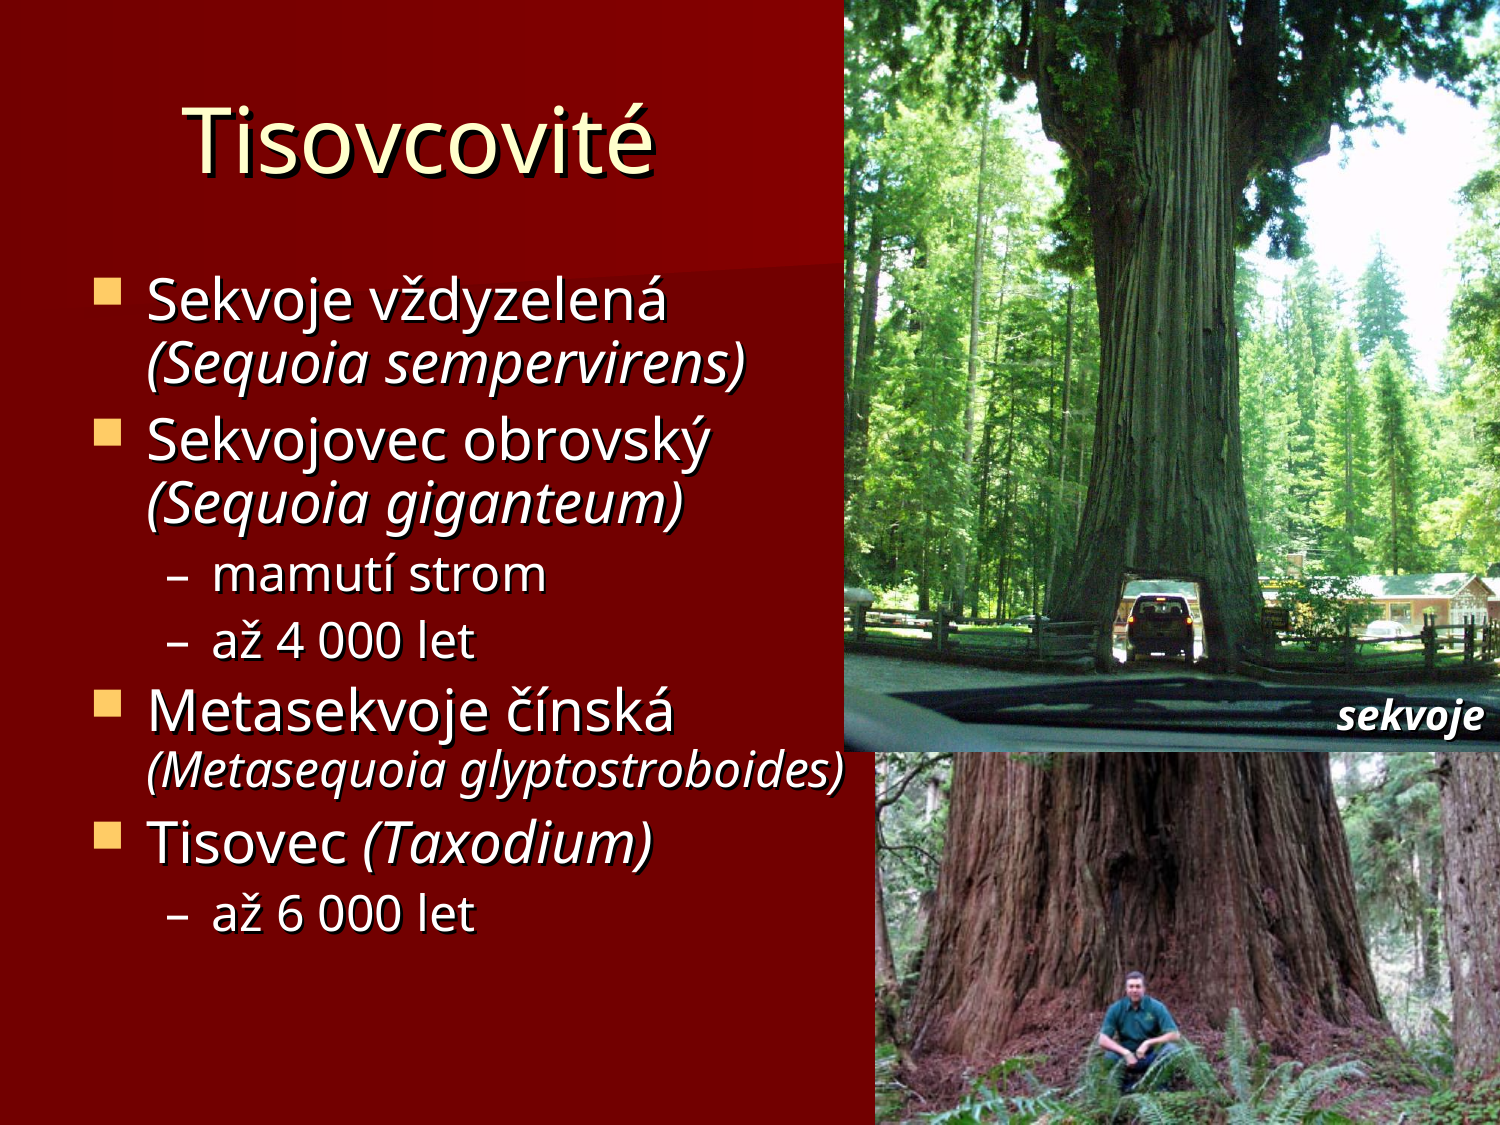

# Tisovcovité
Sekvoje vždyzelená
(Sequoia sempervirens)
Sekvojovec obrovský
(Sequoia giganteum)
mamutí strom
až 4 000 let
Metasekvoje čínská
(Metasequoia glyptostroboides)
Tisovec (Taxodium)
až 6 000 let
sekvoje